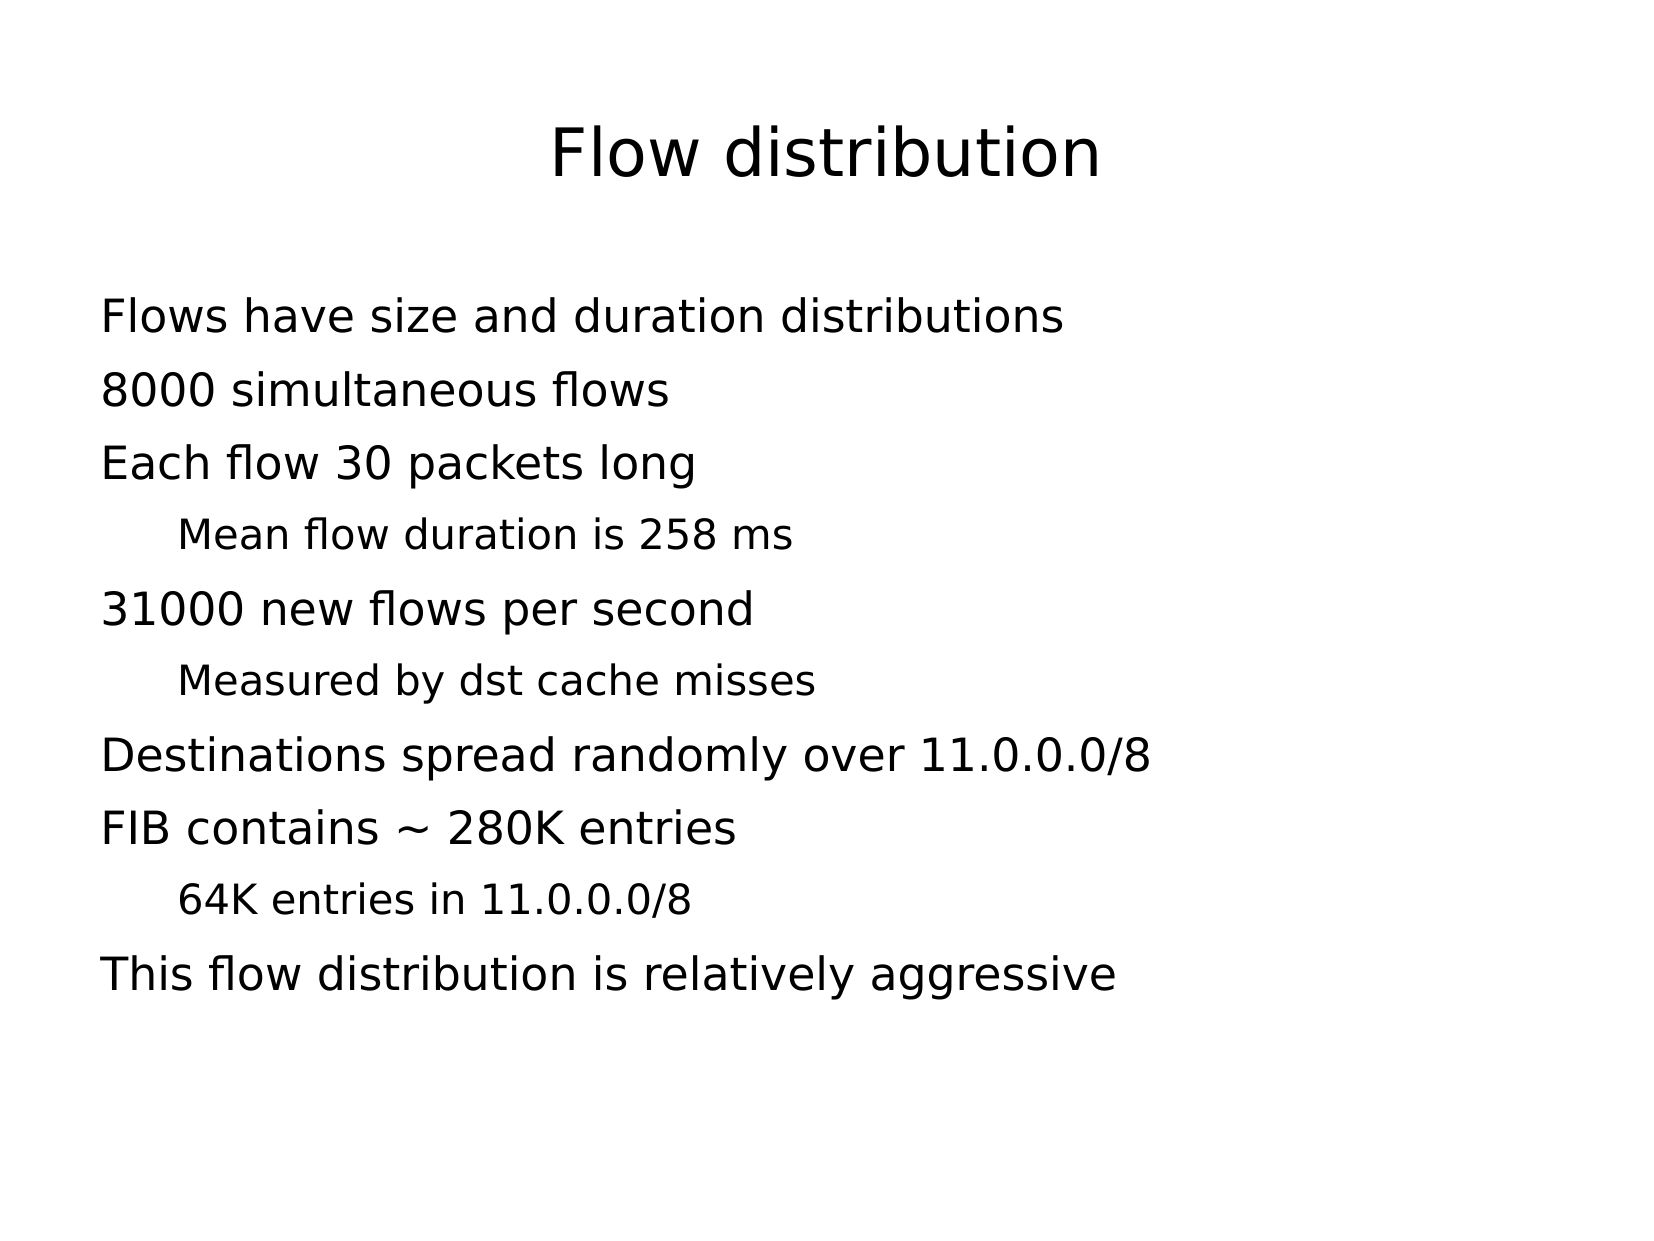

# Flow distribution
Flows have size and duration distributions
8000 simultaneous flows
Each flow 30 packets long
Mean flow duration is 258 ms
31000 new flows per second
Measured by dst cache misses
Destinations spread randomly over 11.0.0.0/8
FIB contains ~ 280K entries
64K entries in 11.0.0.0/8
This flow distribution is relatively aggressive